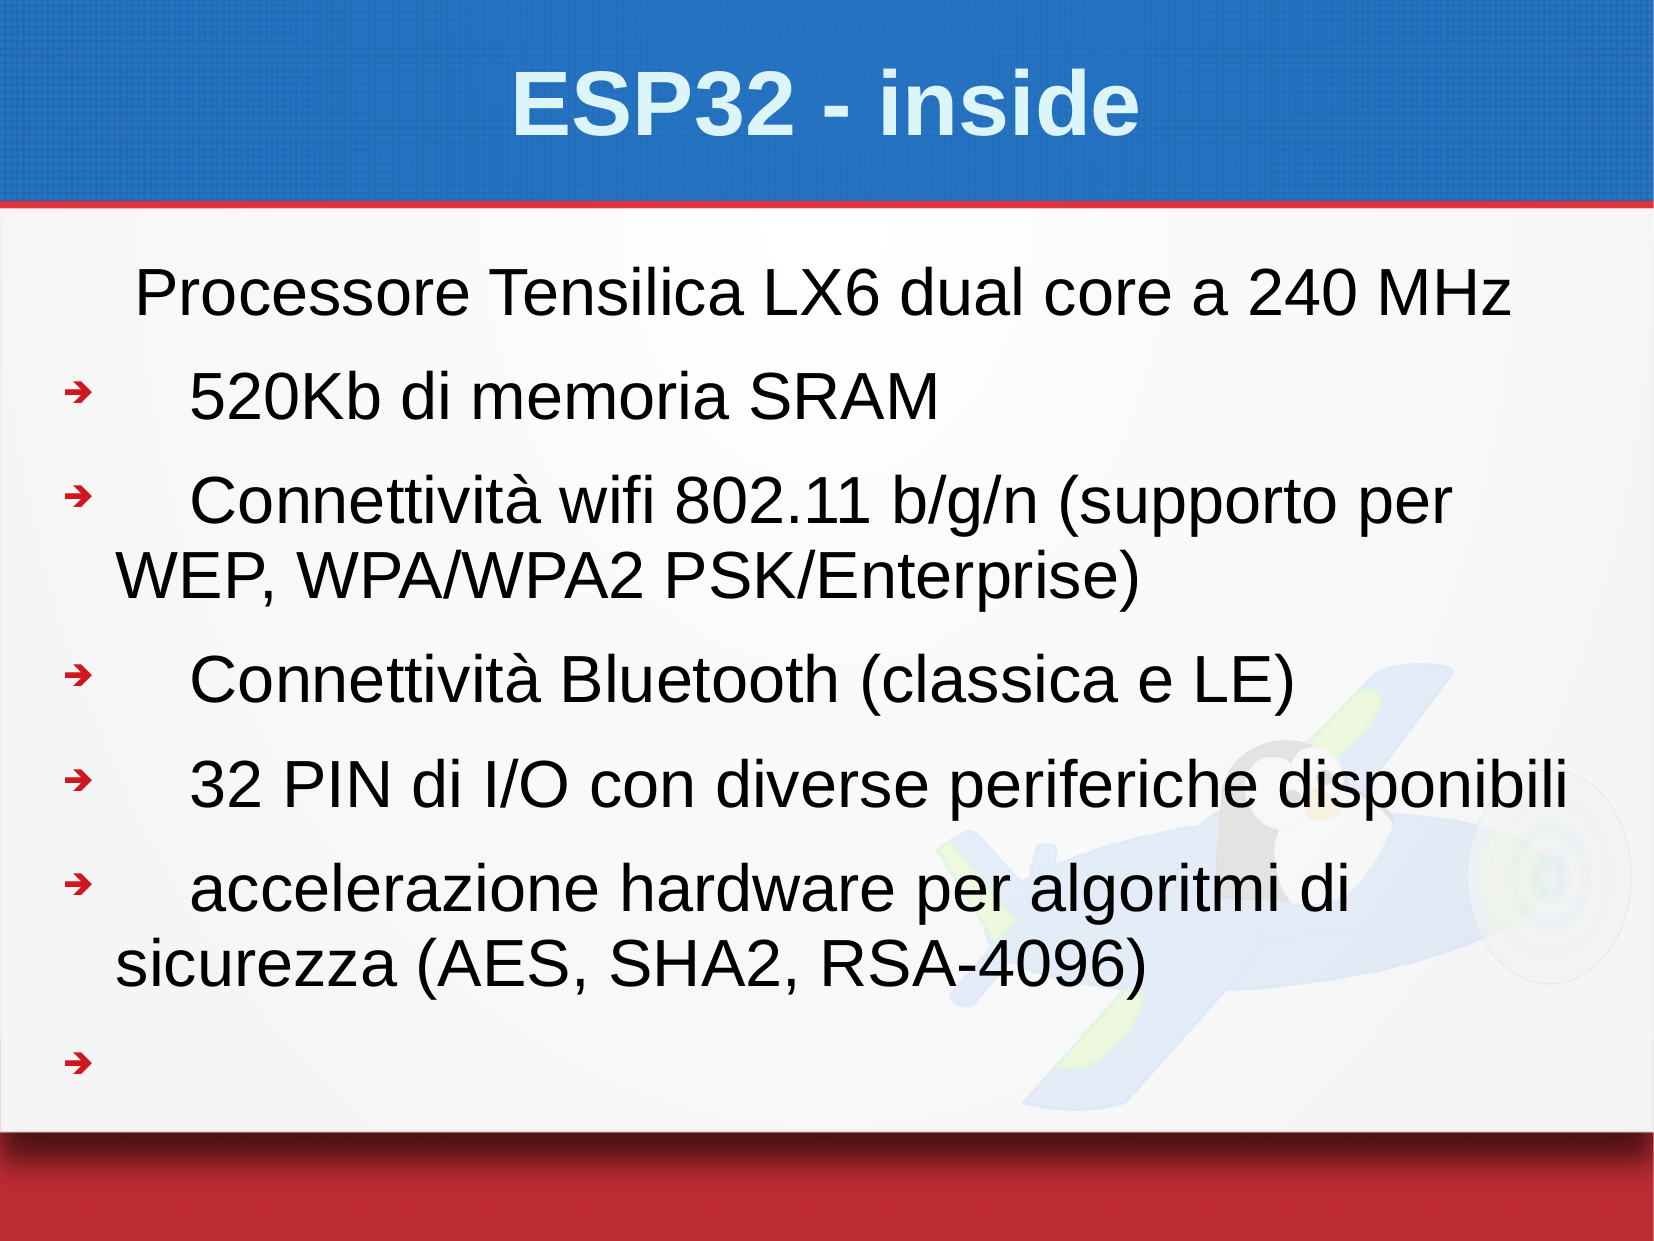

# ESP32 - inside
 Processore Tensilica LX6 dual core a 240 MHz
 520Kb di memoria SRAM
 Connettività wifi 802.11 b/g/n (supporto per WEP, WPA/WPA2 PSK/Enterprise)
 Connettività Bluetooth (classica e LE)
 32 PIN di I/O con diverse periferiche disponibili
 accelerazione hardware per algoritmi di sicurezza (AES, SHA2, RSA-4096)